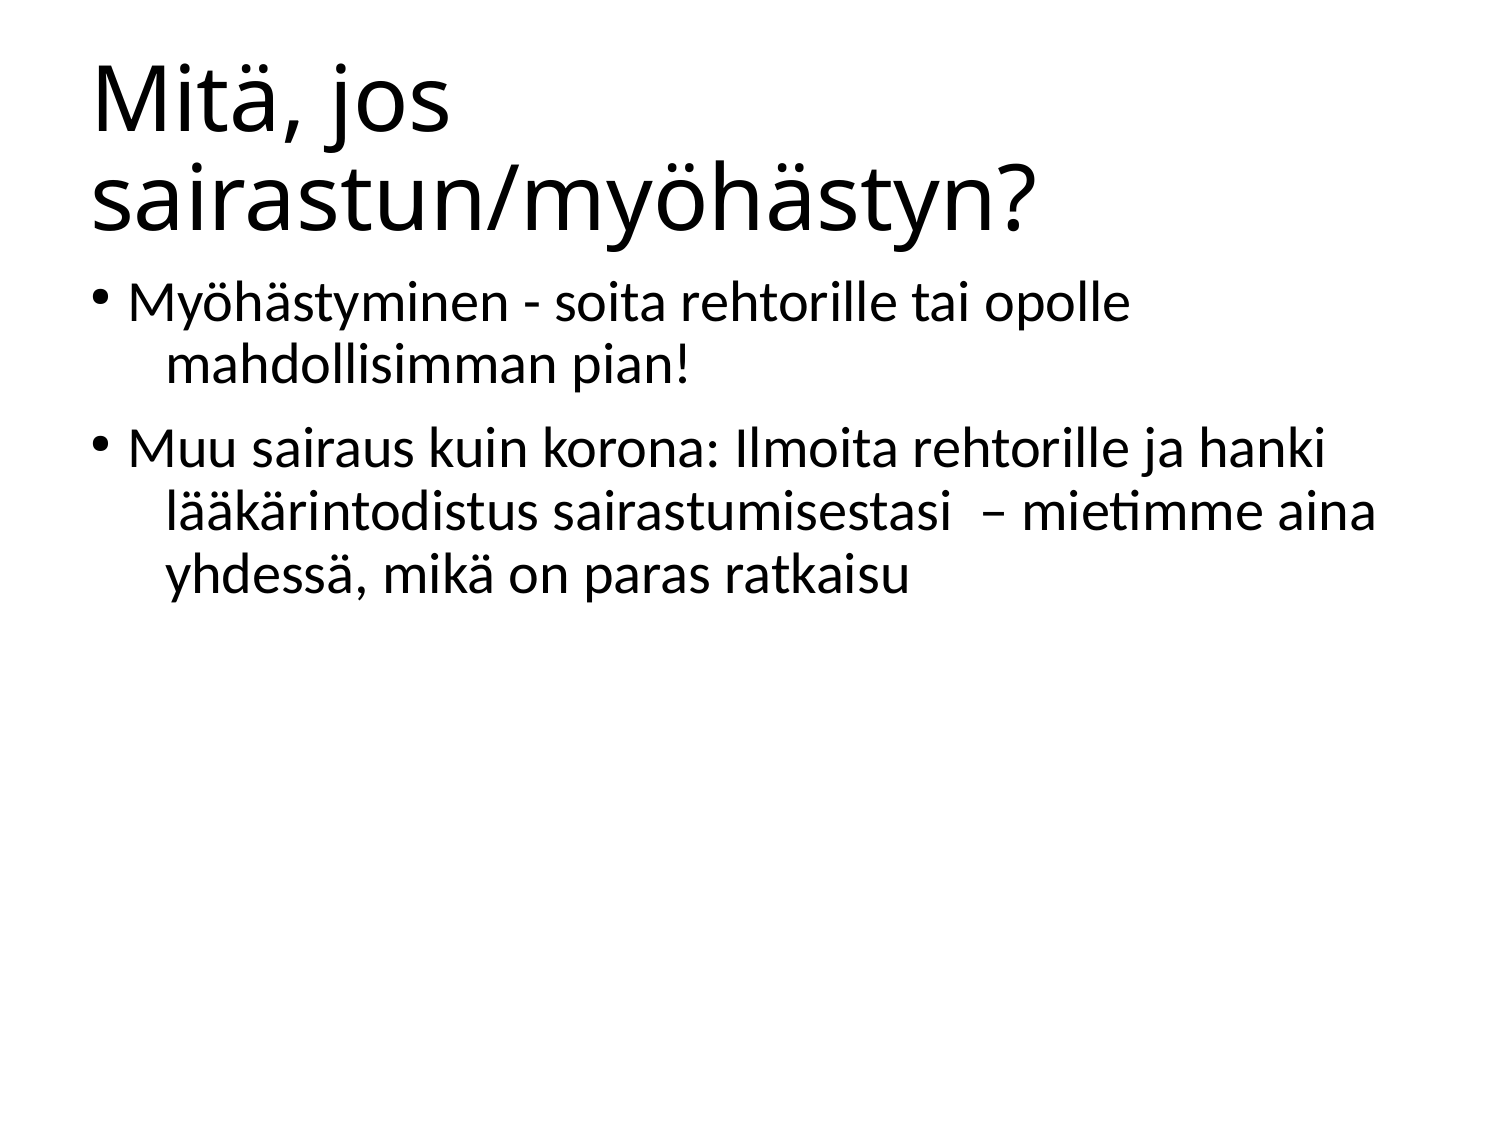

# Mitä, jos sairastun/myöhästyn?
Myöhästyminen - soita rehtorille tai opolle mahdollisimman pian!
Muu sairaus kuin korona: Ilmoita rehtorille ja hanki lääkärintodistus sairastumisestasi – mietimme aina yhdessä, mikä on paras ratkaisu